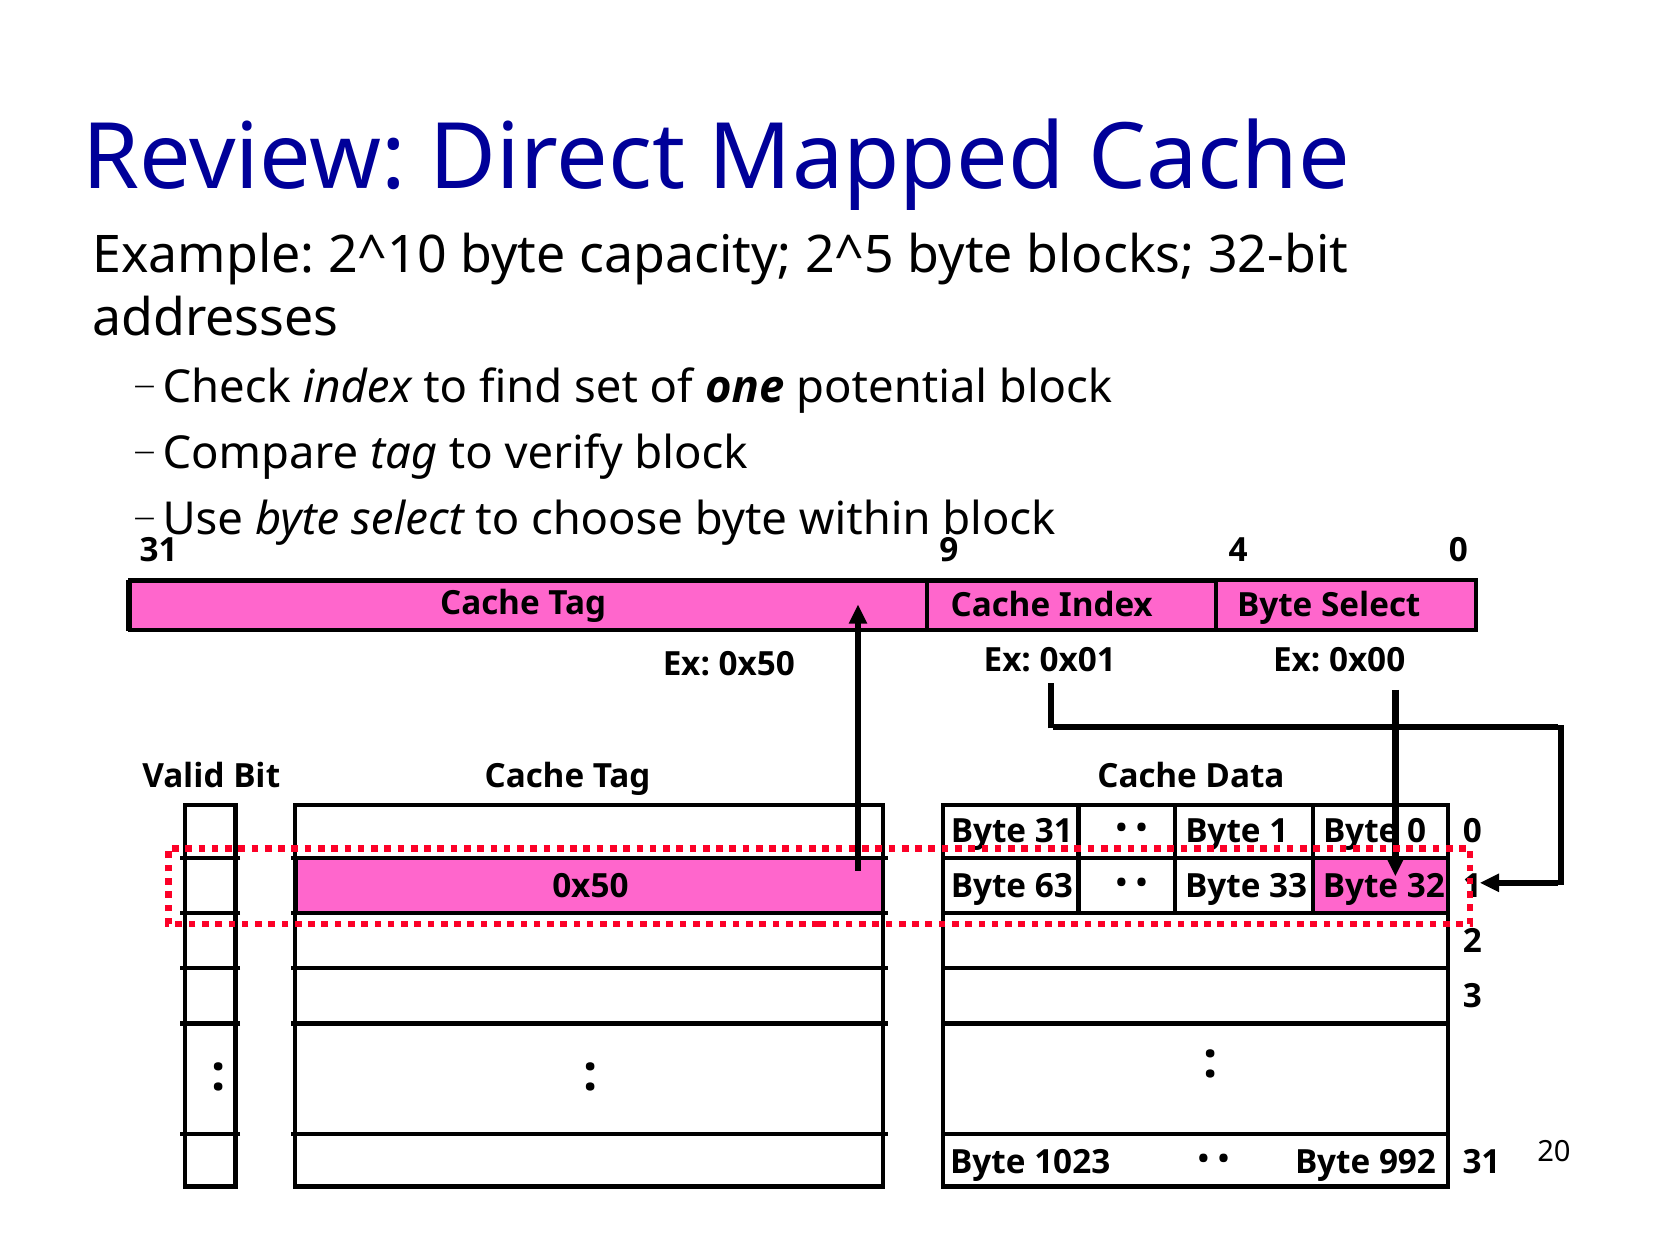

# Review: Direct Mapped Cache
Example: 2^10 byte capacity; 2^5 byte blocks; 32-bit addresses
Check index to find set of one potential block
Compare tag to verify block
Use byte select to choose byte within block
31
9
4
0
Cache Tag
Cache Index
Byte Select
Ex: 0x01
Ex: 0x00
Ex: 0x50
Valid Bit
 Cache Tag
0x50
:
:
 Cache Data
:
Byte 31
Byte 1
Byte 0
0
:
Byte 63
Byte 33
Byte 32
1
2
3
:
:
Byte 1023
Byte 992
31
20